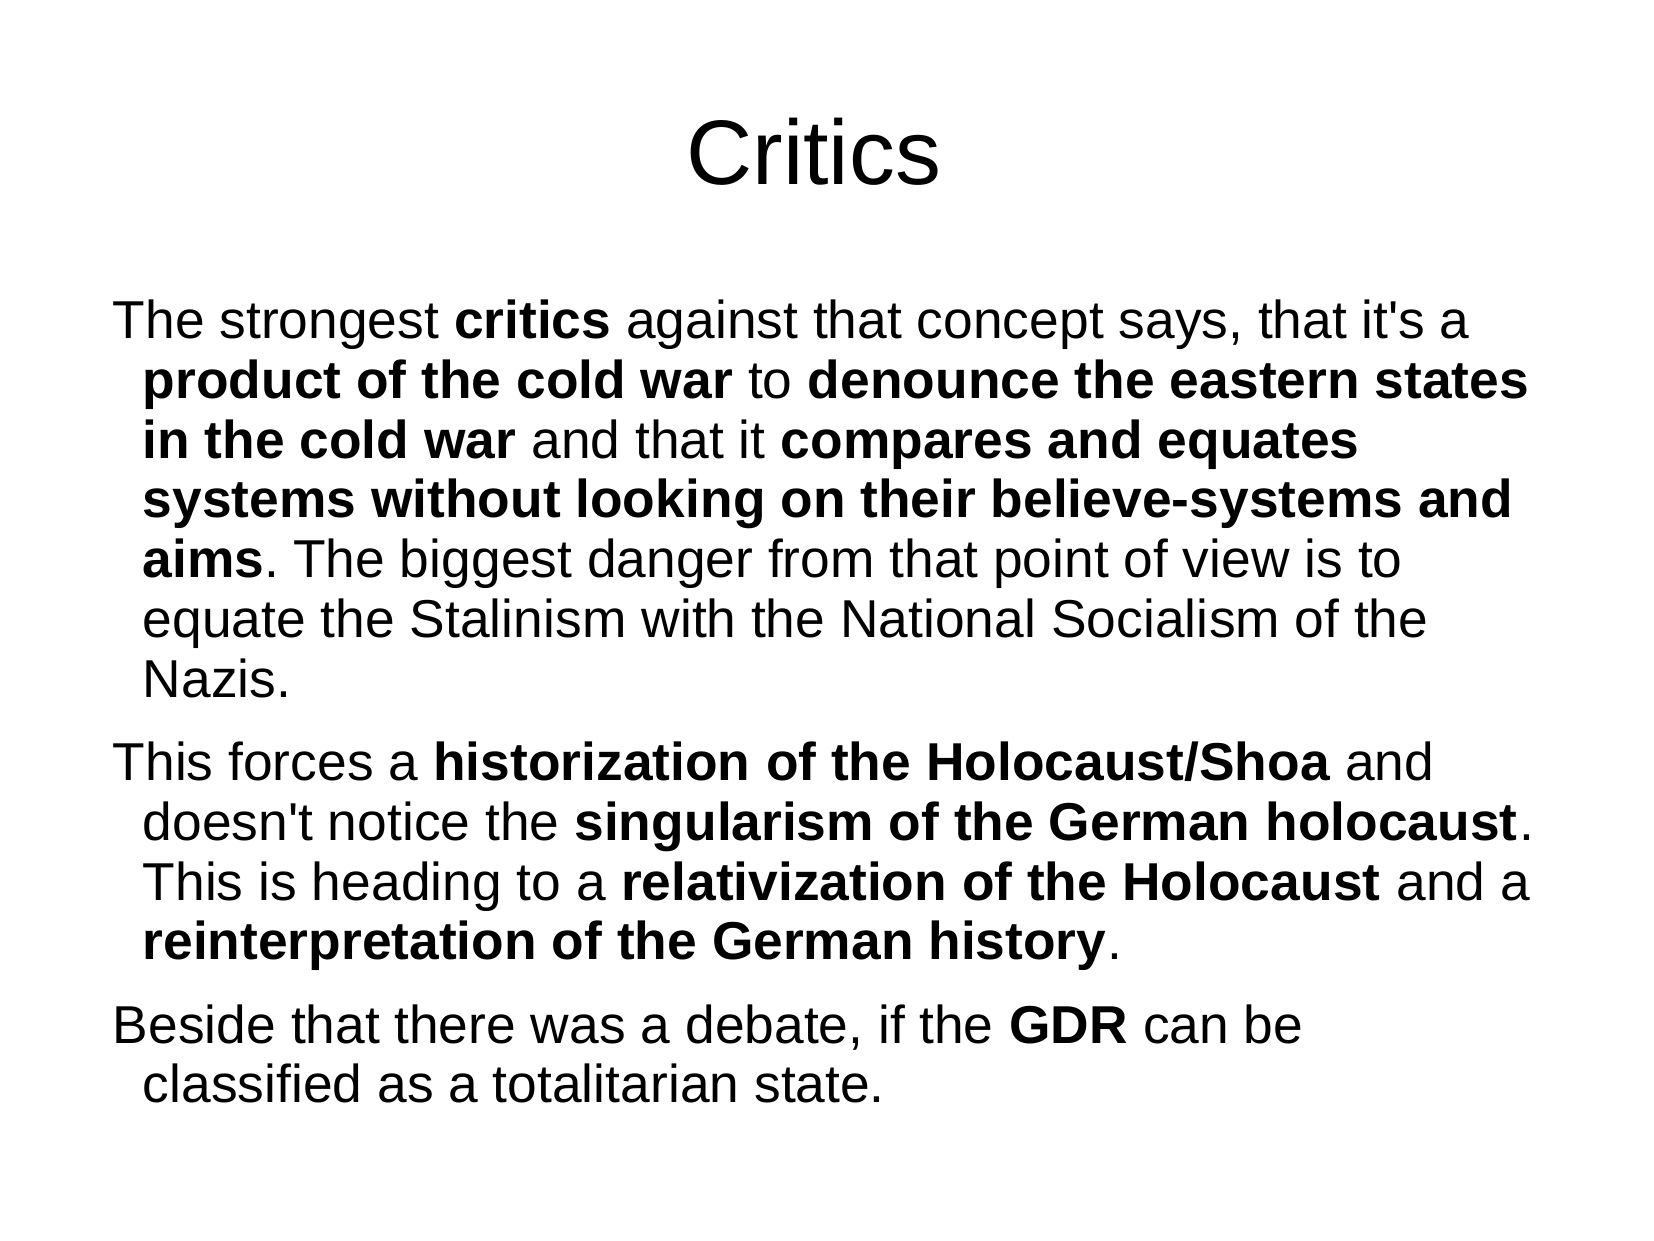

# Critics
The strongest critics against that concept says, that it's a product of the cold war to denounce the eastern states in the cold war and that it compares and equates systems without looking on their believe-systems and aims. The biggest danger from that point of view is to equate the Stalinism with the National Socialism of the Nazis.
This forces a historization of the Holocaust/Shoa and doesn't notice the singularism of the German holocaust. This is heading to a relativization of the Holocaust and a reinterpretation of the German history.
Beside that there was a debate, if the GDR can be classified as a totalitarian state.